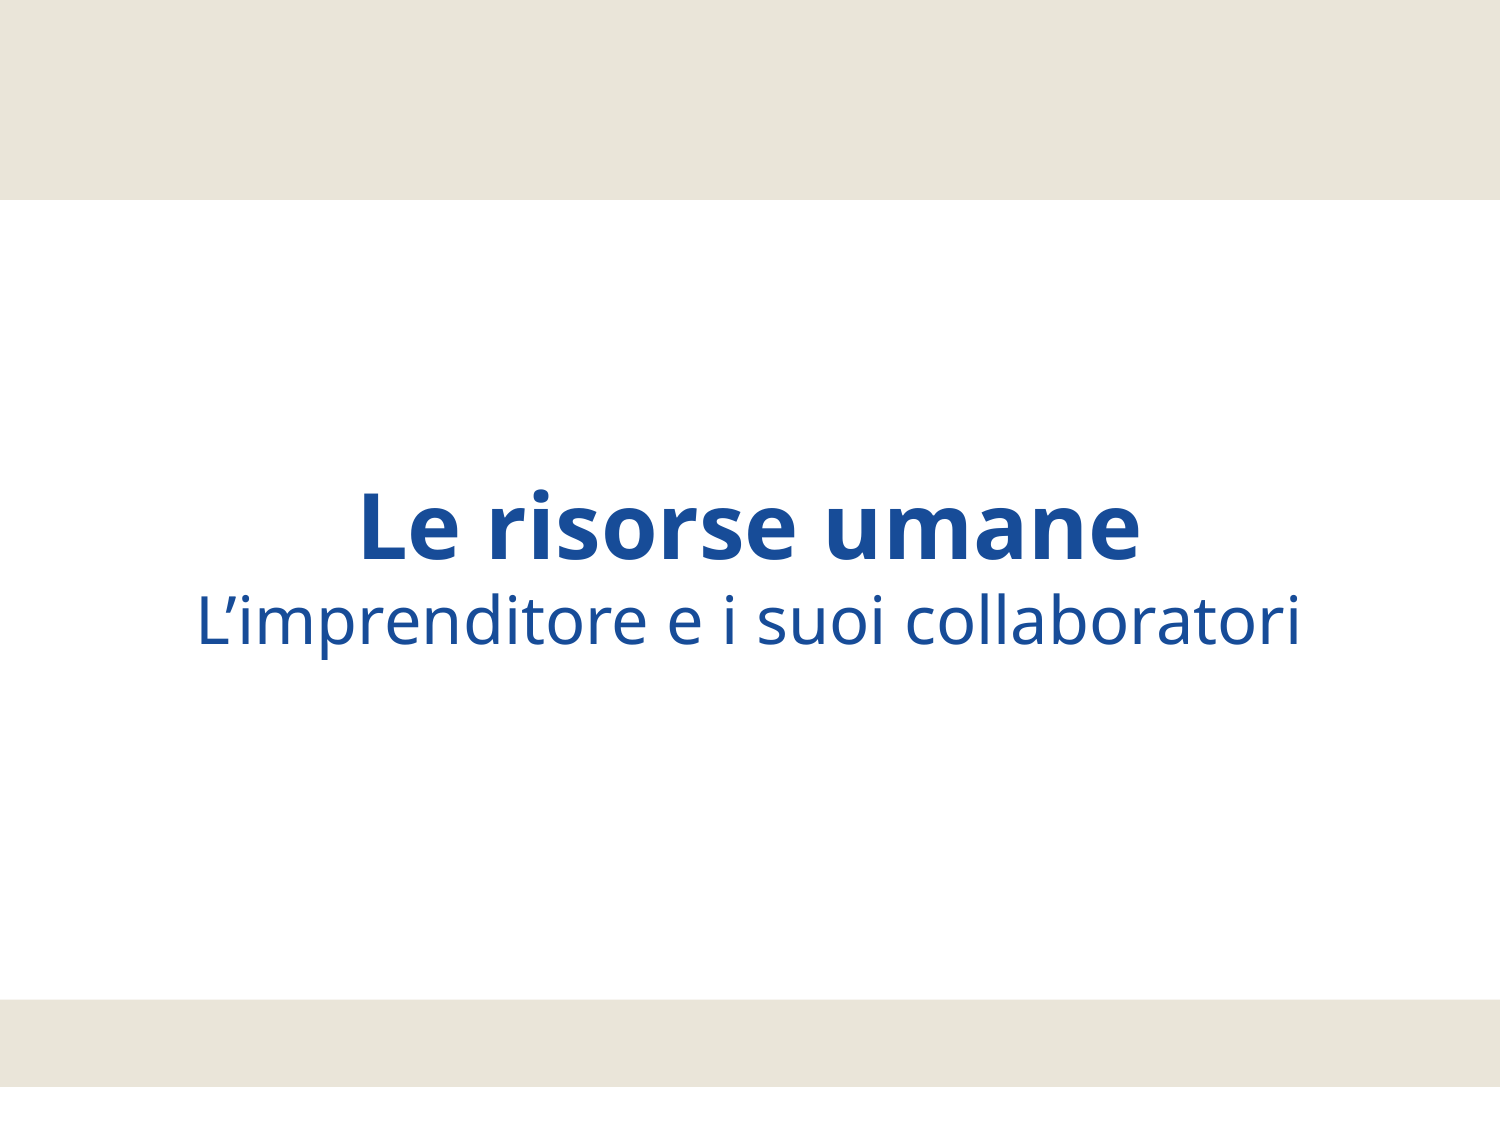

# Le risorse umane L’imprenditore e i suoi collaboratori